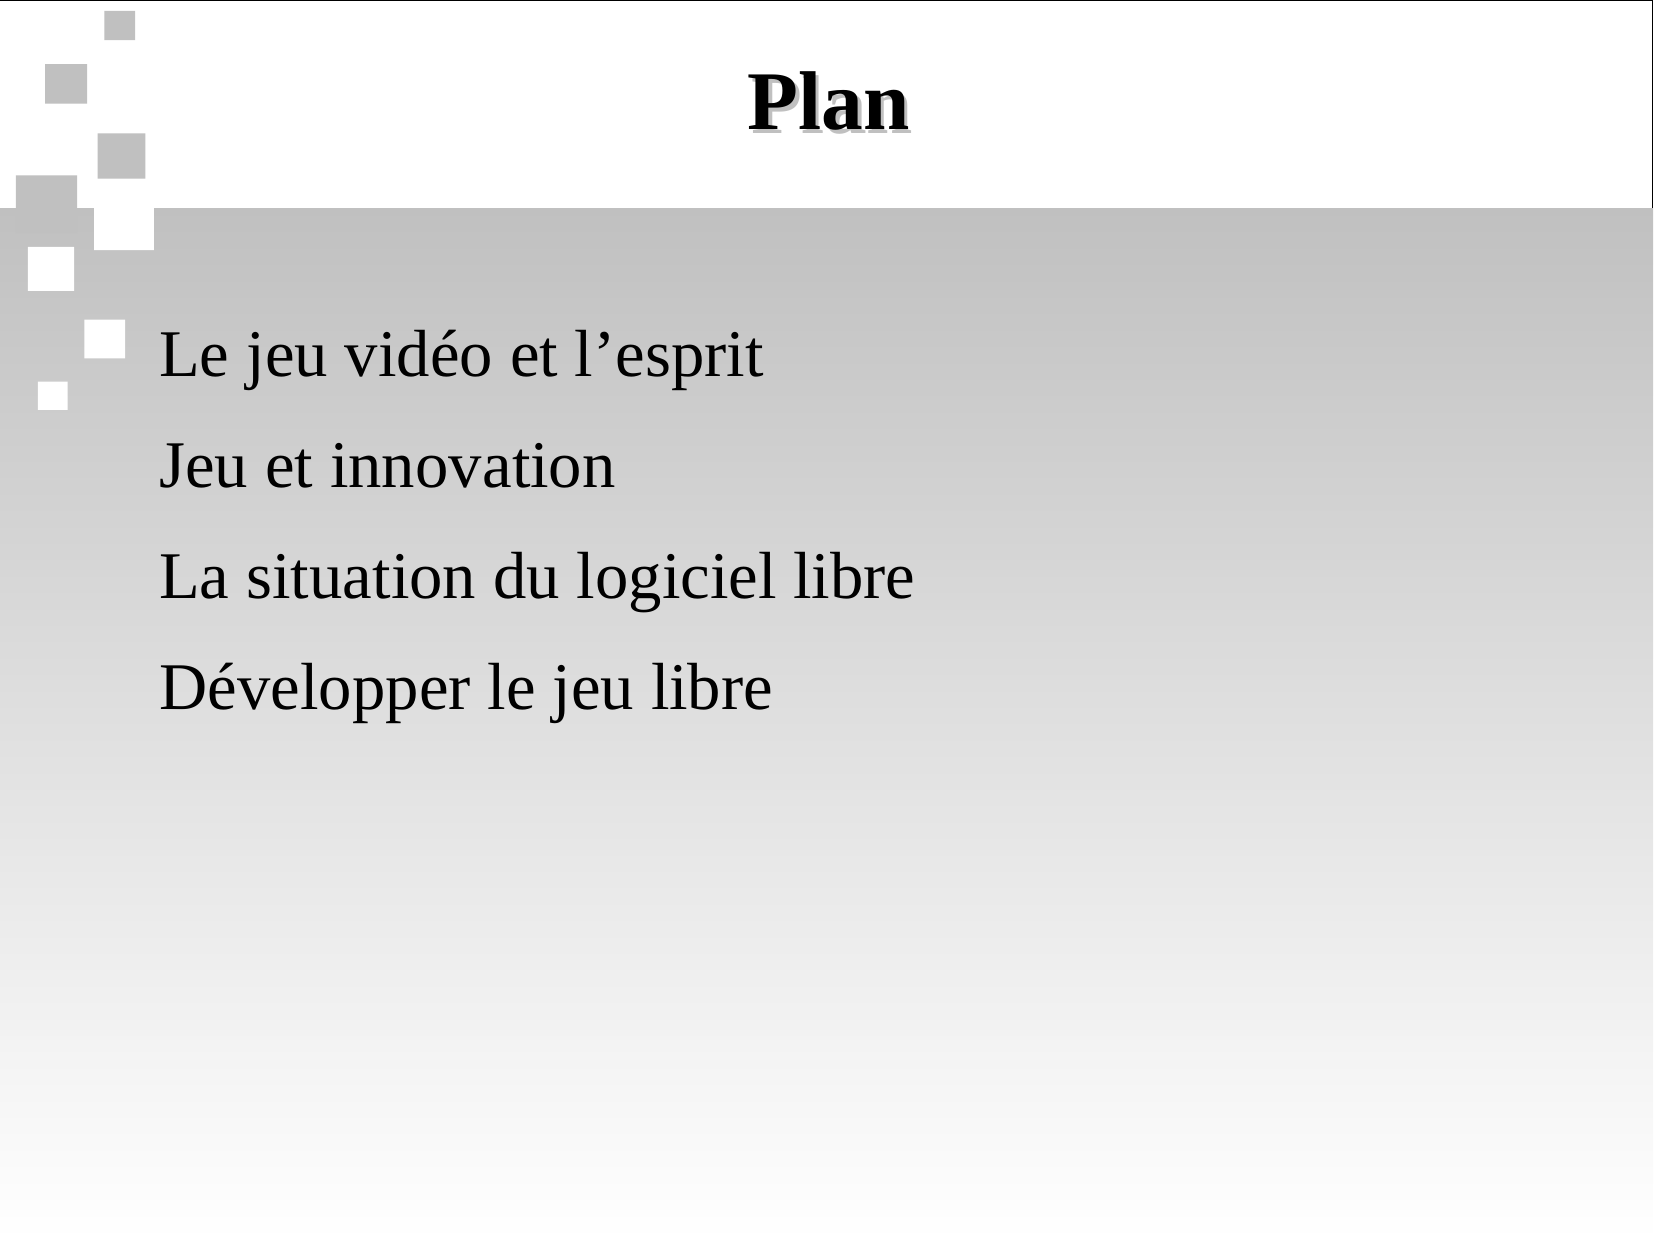

# Plan
Le jeu vidéo et l’esprit
Jeu et innovation
La situation du logiciel libre
Développer le jeu libre